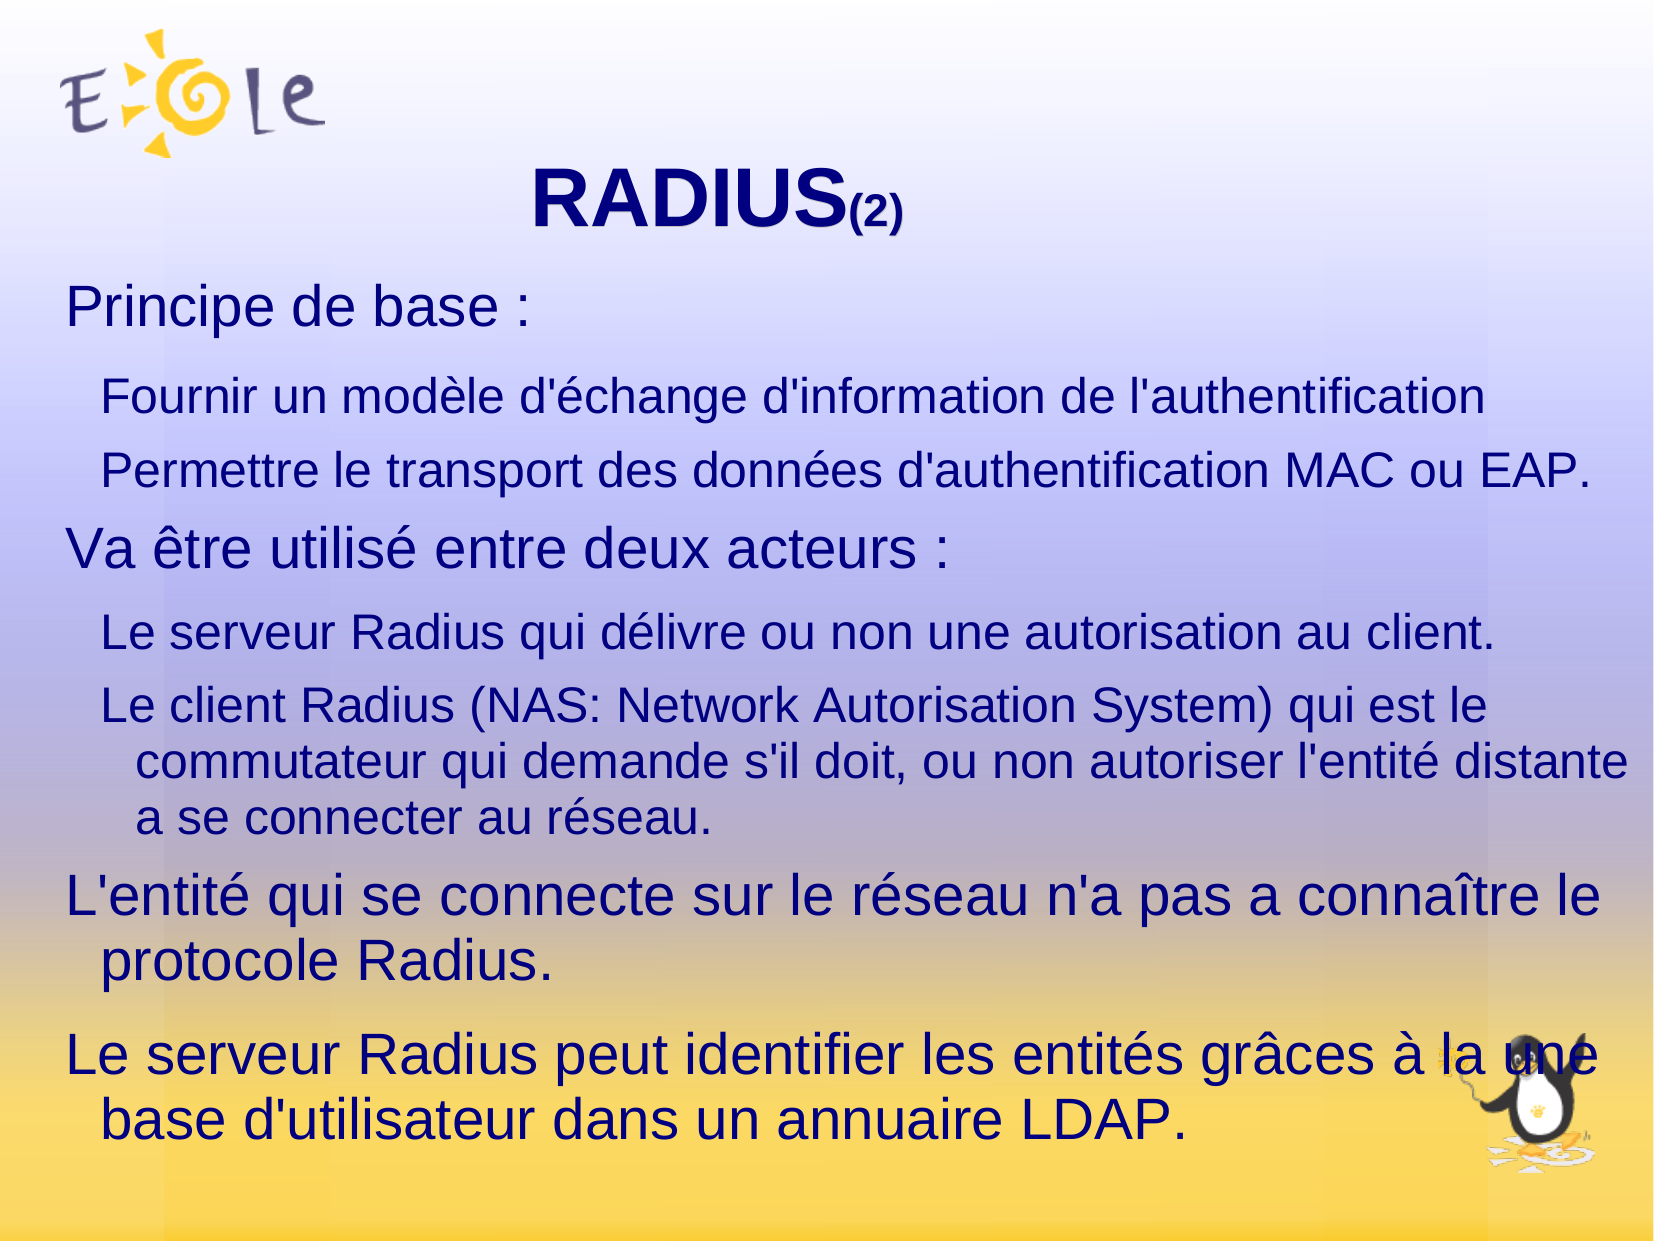

RADIUS(2)
#
Principe de base :
Fournir un modèle d'échange d'information de l'authentification
Permettre le transport des données d'authentification MAC ou EAP.
Va être utilisé entre deux acteurs :
Le serveur Radius qui délivre ou non une autorisation au client.
Le client Radius (NAS: Network Autorisation System) qui est le commutateur qui demande s'il doit, ou non autoriser l'entité distante a se connecter au réseau.
L'entité qui se connecte sur le réseau n'a pas a connaître le protocole Radius.
Le serveur Radius peut identifier les entités grâces à la une base d'utilisateur dans un annuaire LDAP.